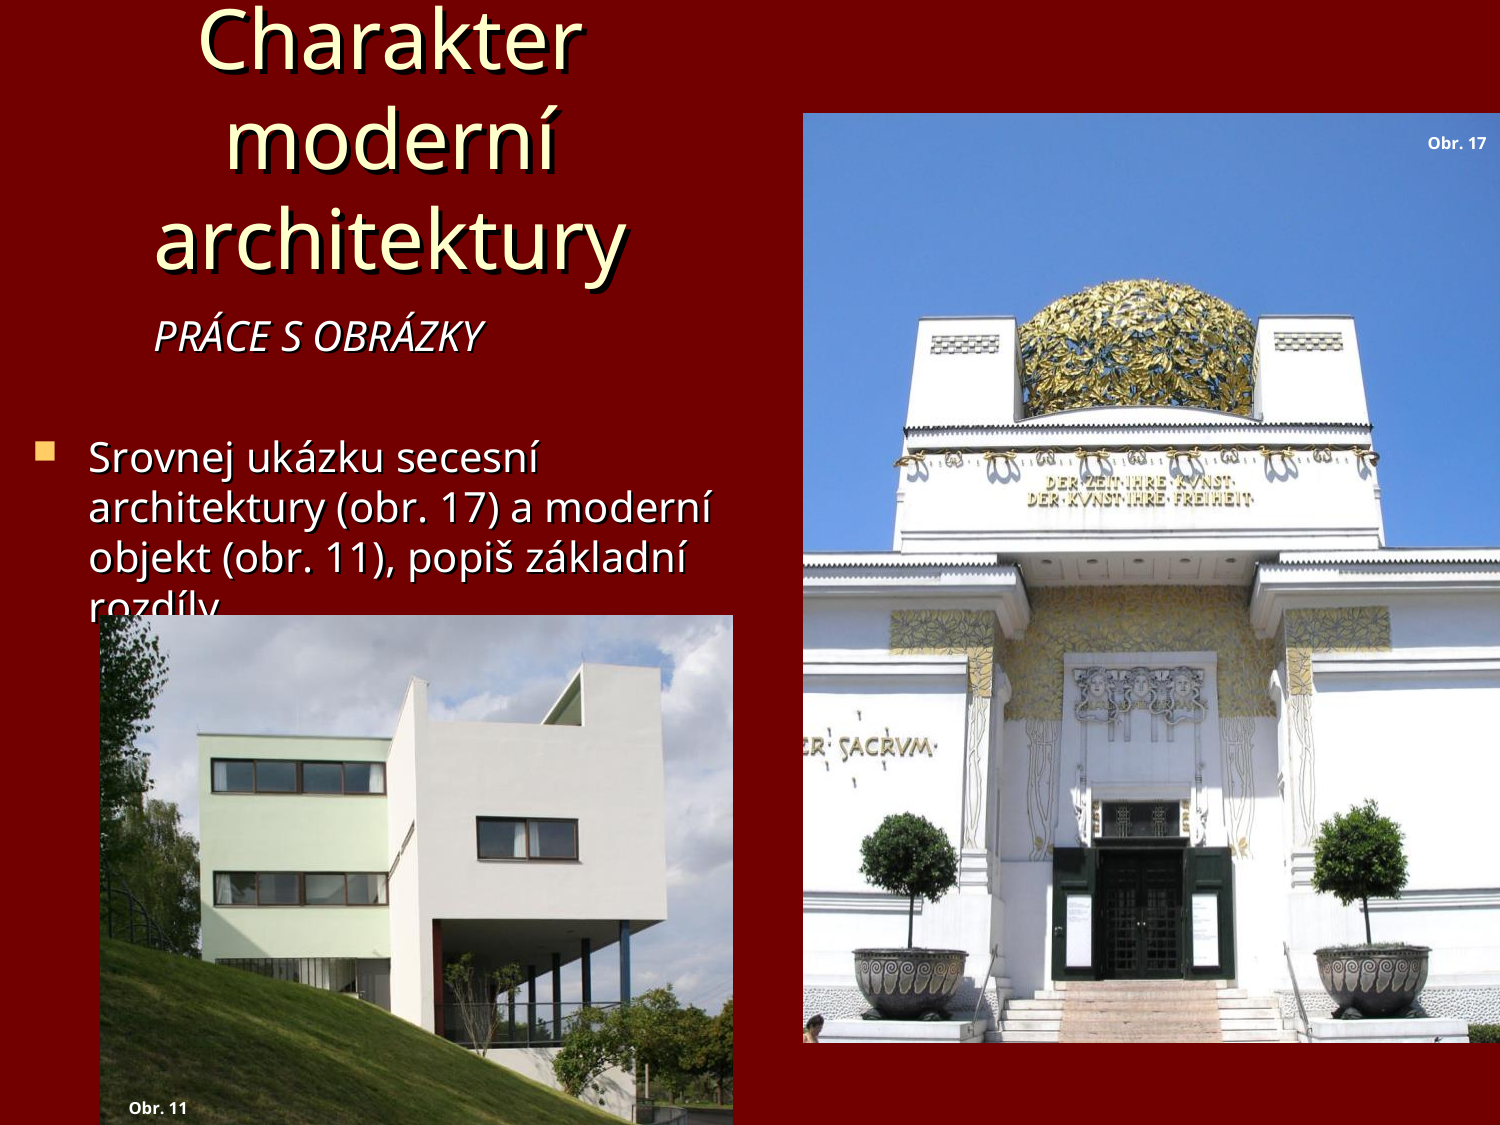

# Charakter moderní architektury
Obr. 17
	 PRÁCE S OBRÁZKY
Srovnej ukázku secesní architektury (obr. 17) a moderní objekt (obr. 11), popiš základní rozdíly.
Obr. 11